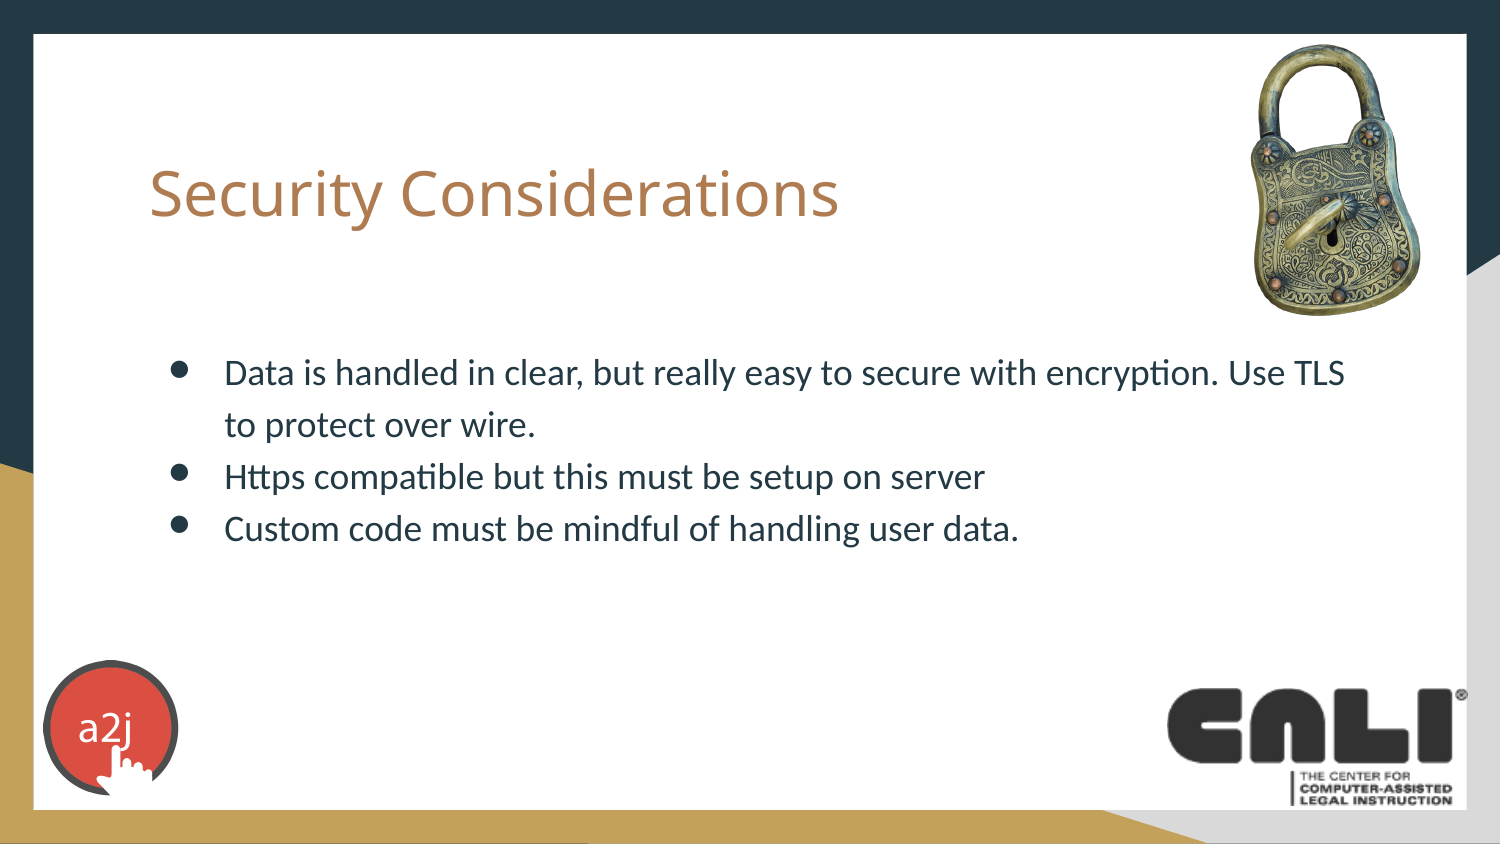

# Security Considerations
Data is handled in clear, but really easy to secure with encryption. Use TLS to protect over wire.
Https compatible but this must be setup on server
Custom code must be mindful of handling user data.